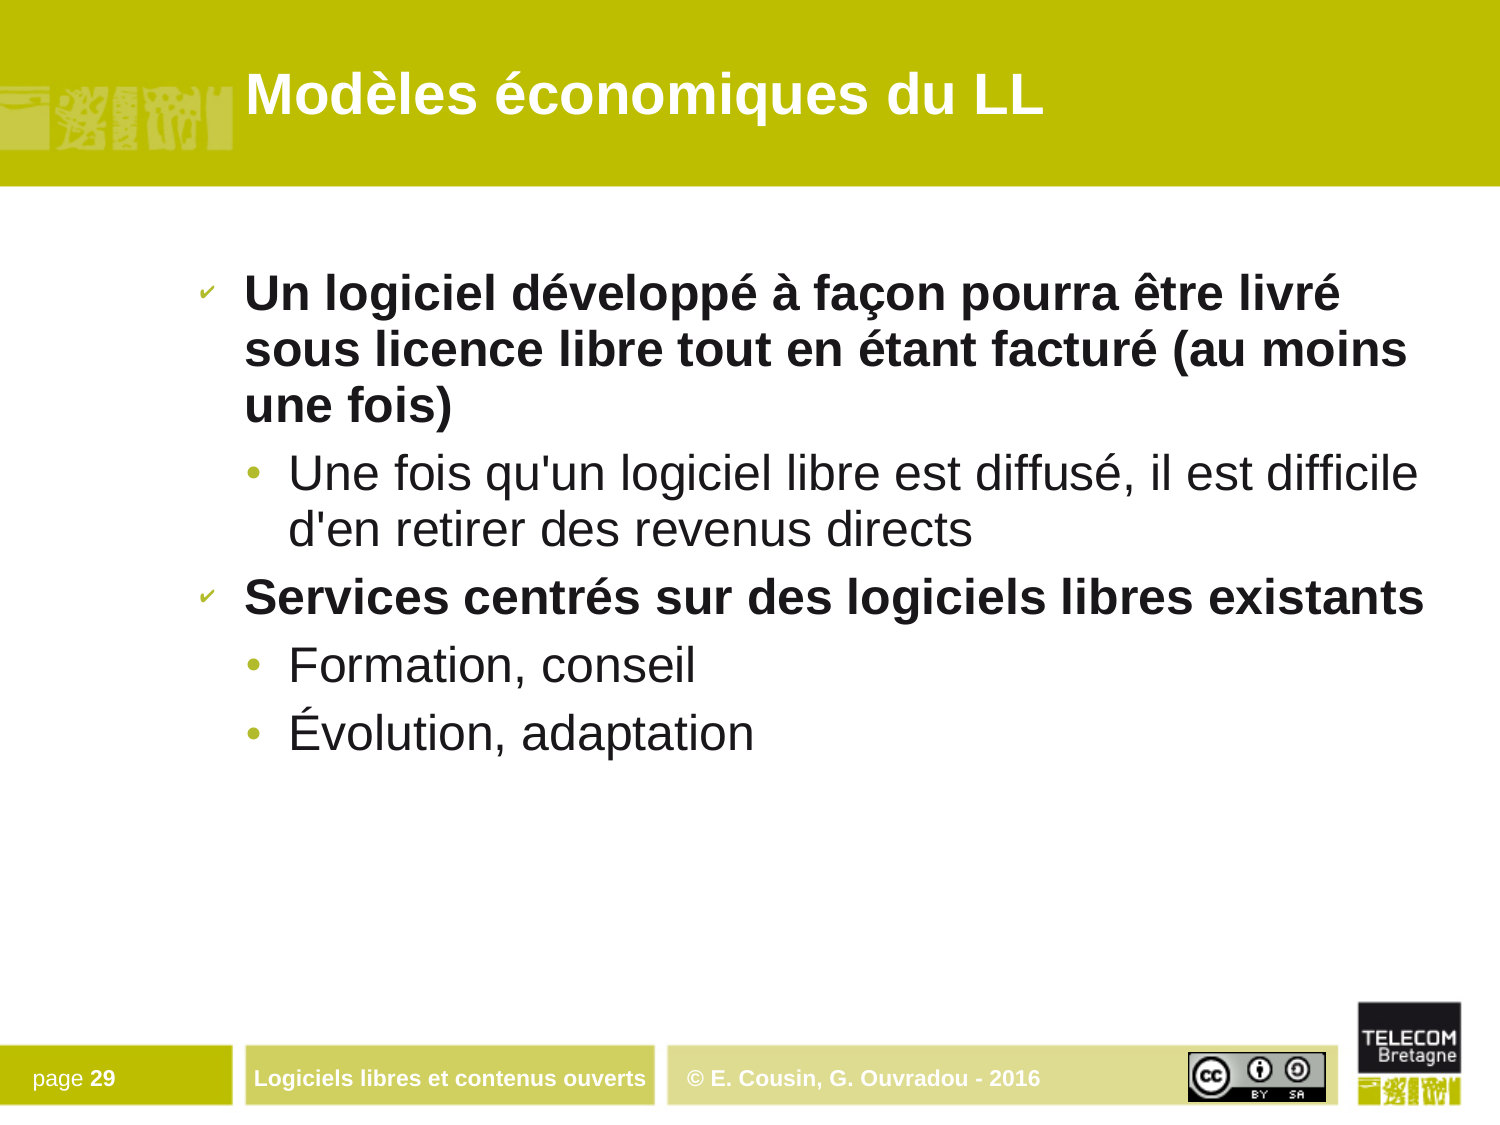

# Modèles économiques du LL
Un logiciel développé à façon pourra être livré sous licence libre tout en étant facturé (au moins une fois)
Une fois qu'un logiciel libre est diffusé, il est difficile d'en retirer des revenus directs
Services centrés sur des logiciels libres existants
Formation, conseil
Évolution, adaptation
29
© E. Cousin, G. Ouvradou - 2016